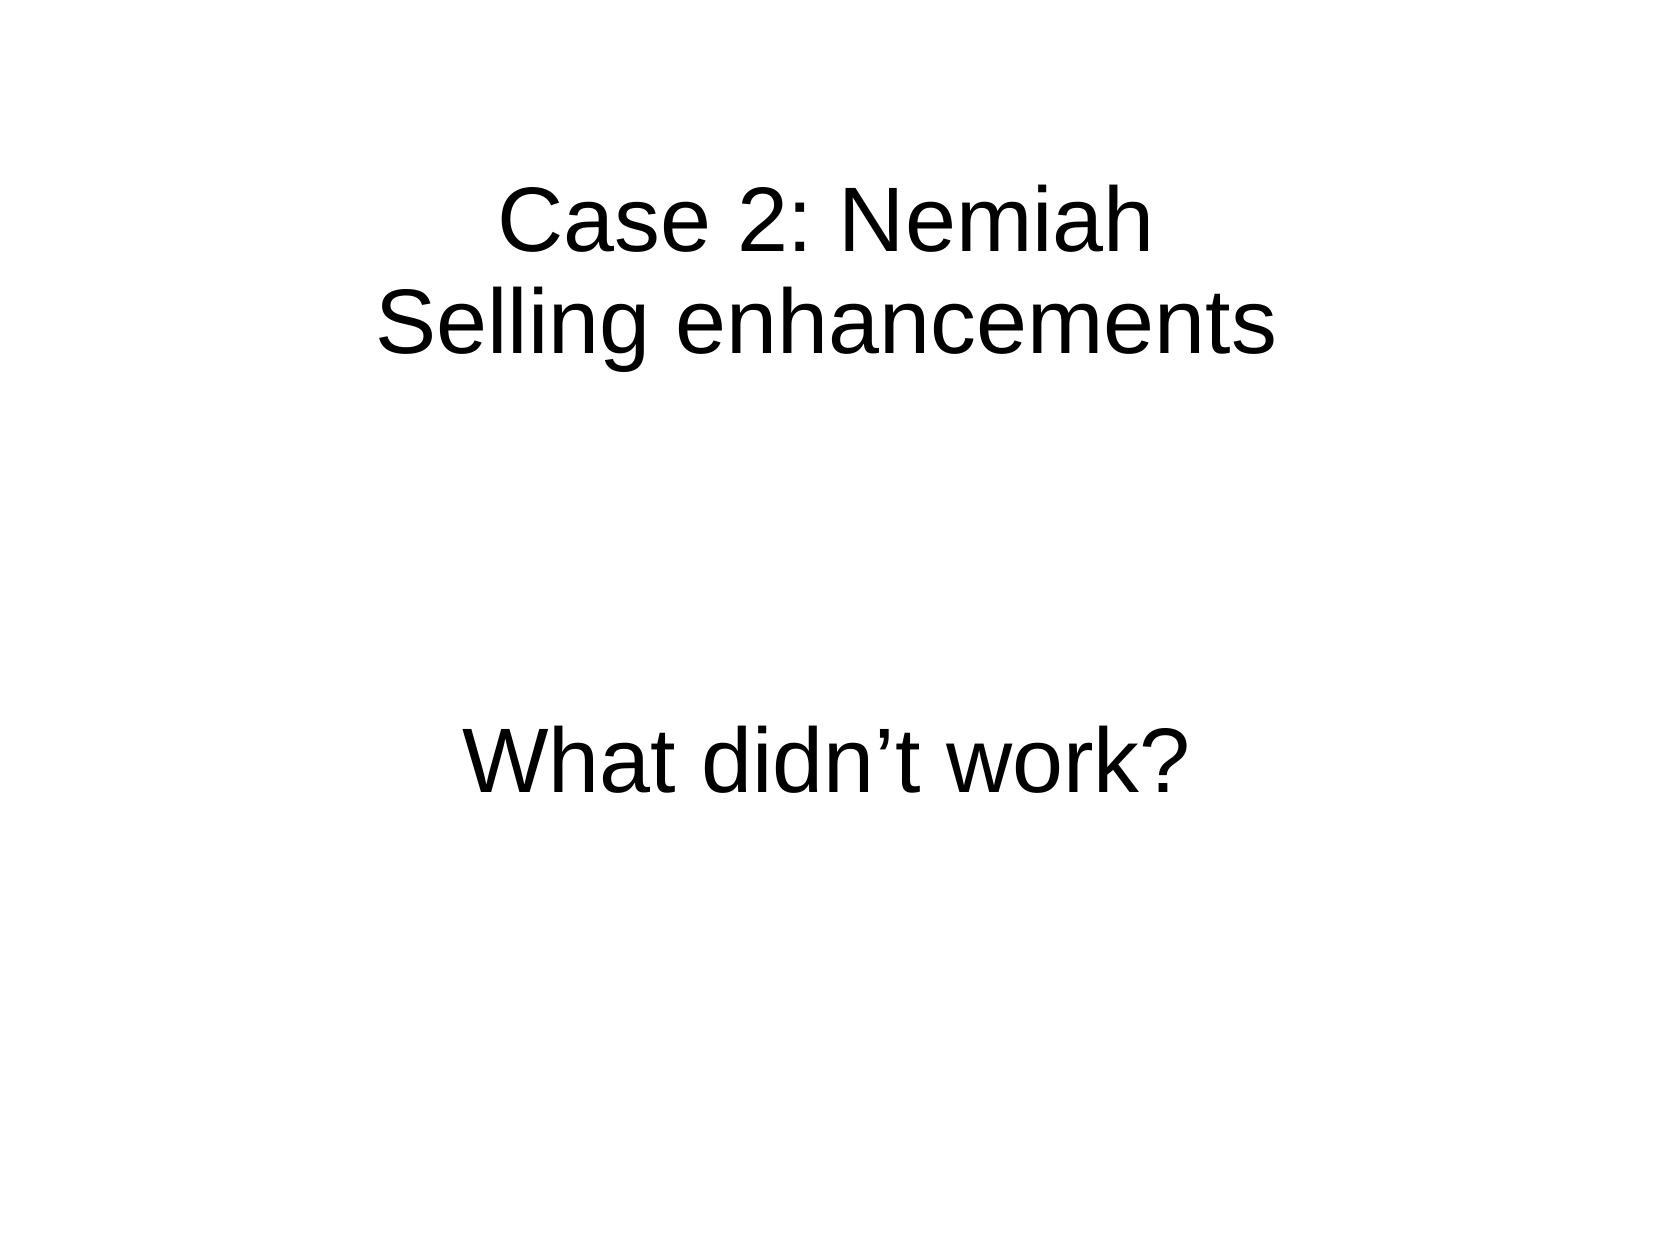

# Case 2: Nemiah Selling enhancements
What didn’t work?